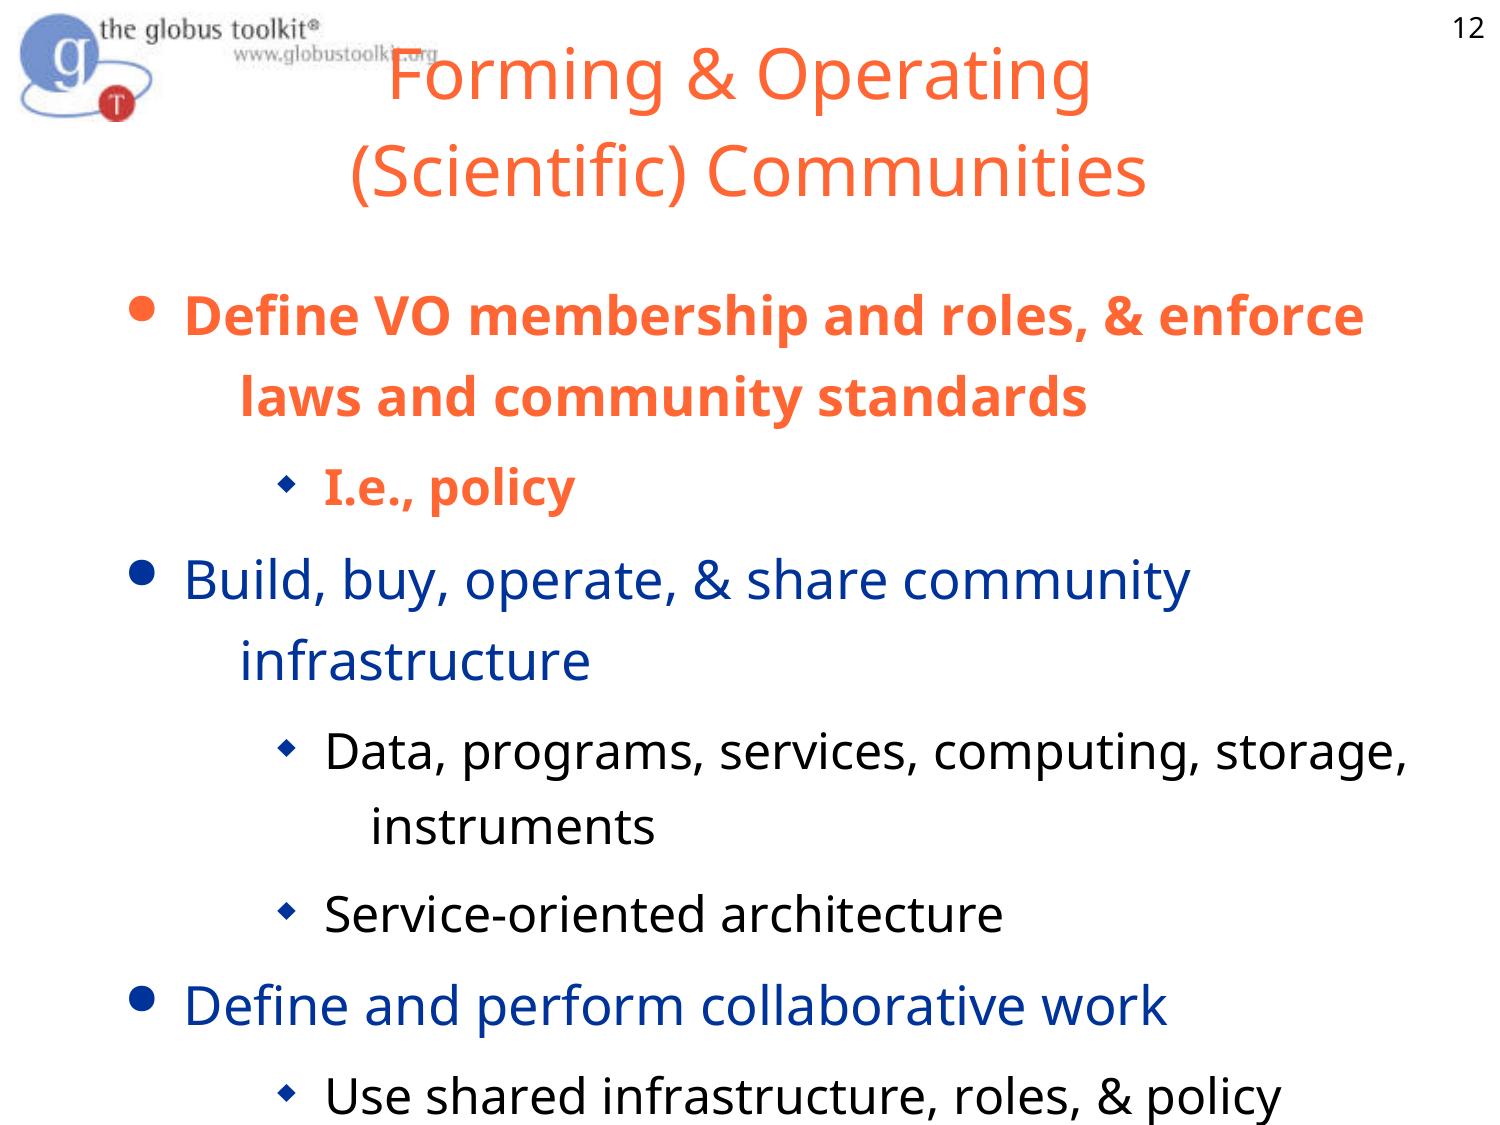

12
# Forming & Operating (Scientific) Communities
Define VO membership and roles, & enforce laws and community standards
I.e., policy
Build, buy, operate, & share community infrastructure
Data, programs, services, computing, storage, instruments
Service-oriented architecture
Define and perform collaborative work
Use shared infrastructure, roles, & policy
Manage community workflow